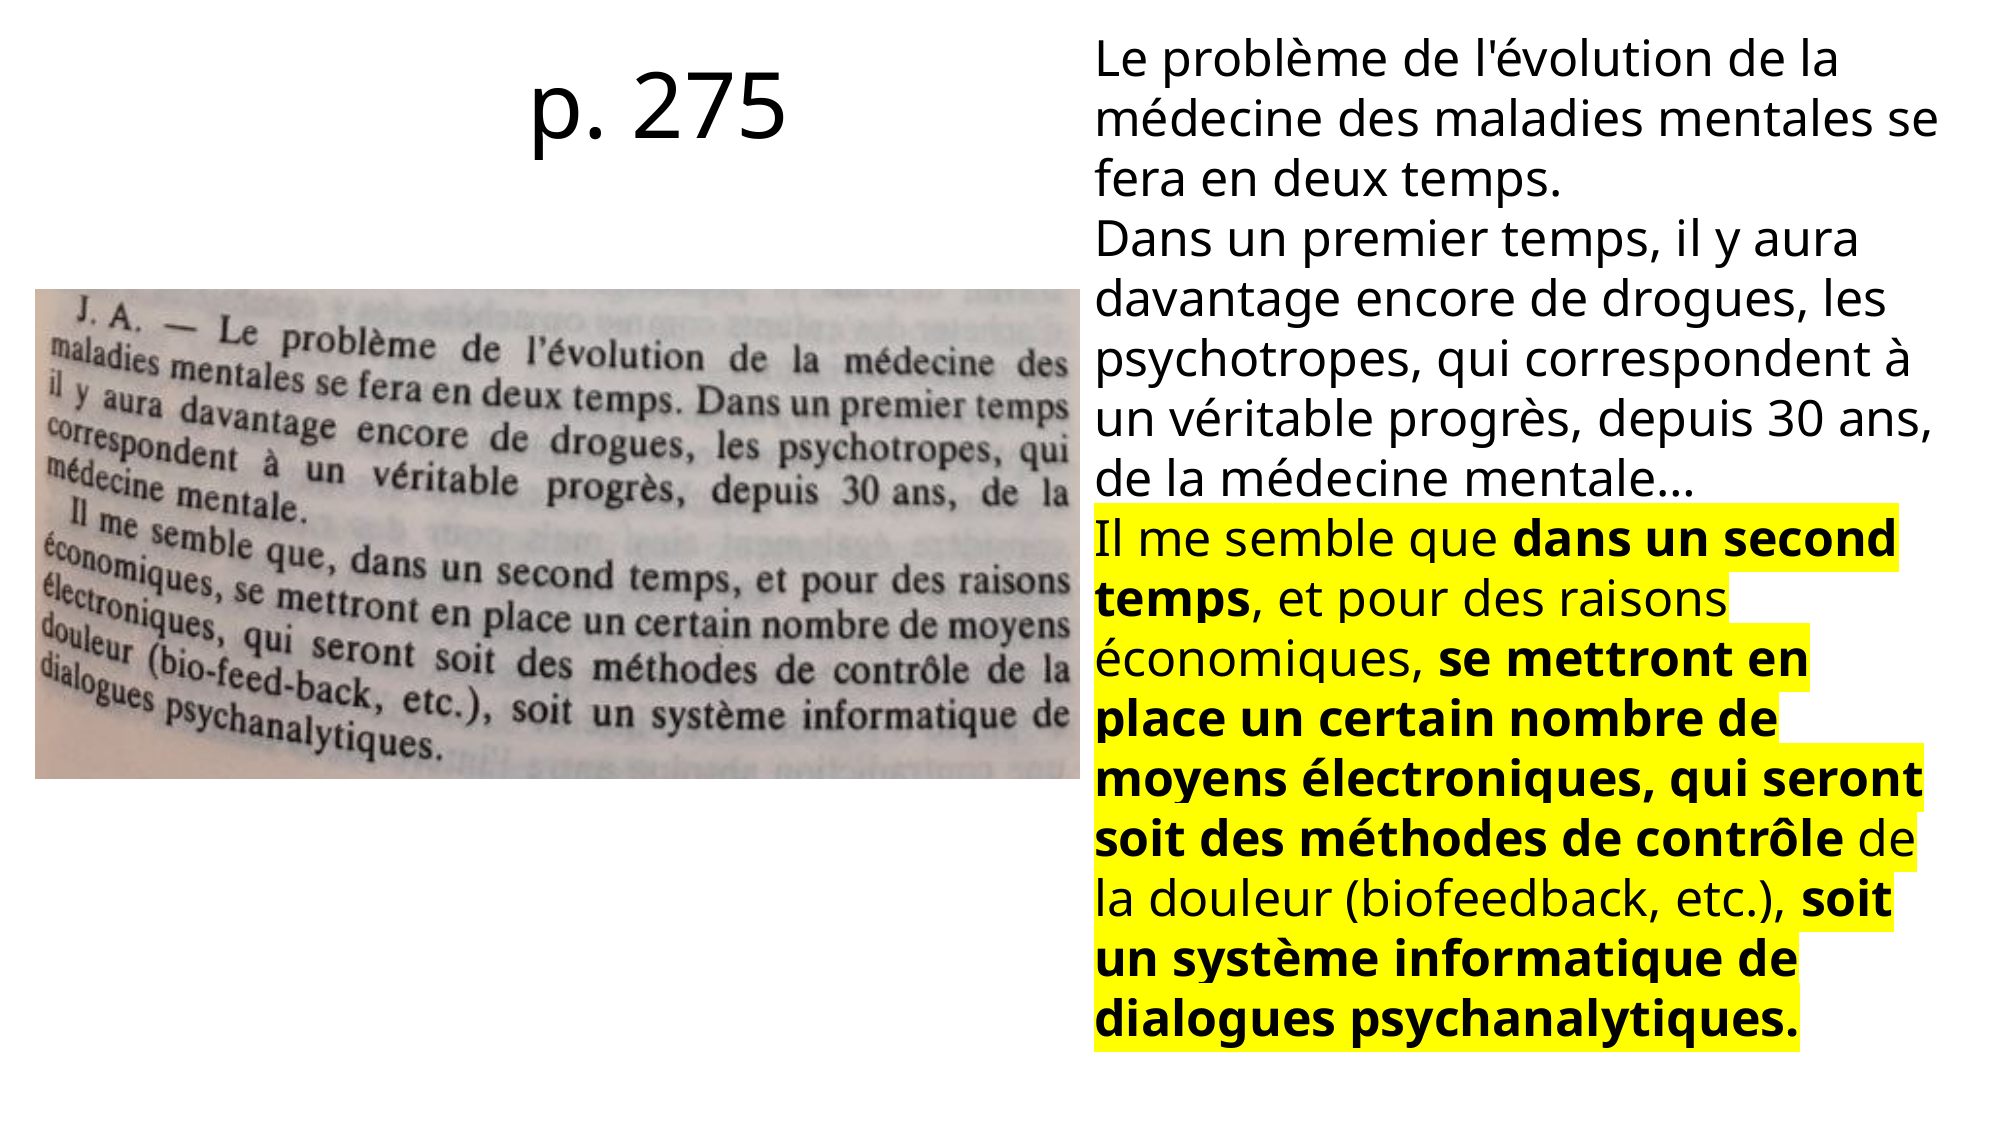

# p. 275
Le problème de l'évolution de la médecine des maladies mentales se fera en deux temps.
Dans un premier temps, il y aura davantage encore de drogues, les psychotropes, qui correspondent à un véritable progrès, depuis 30 ans, de la médecine mentale…
Il me semble que dans un second temps, et pour des raisons économiques, se mettront en place un certain nombre de moyens électroniques, qui seront soit des méthodes de contrôle de la douleur (biofeedback, etc.), soit un système informatique de dialogues psychanalytiques.